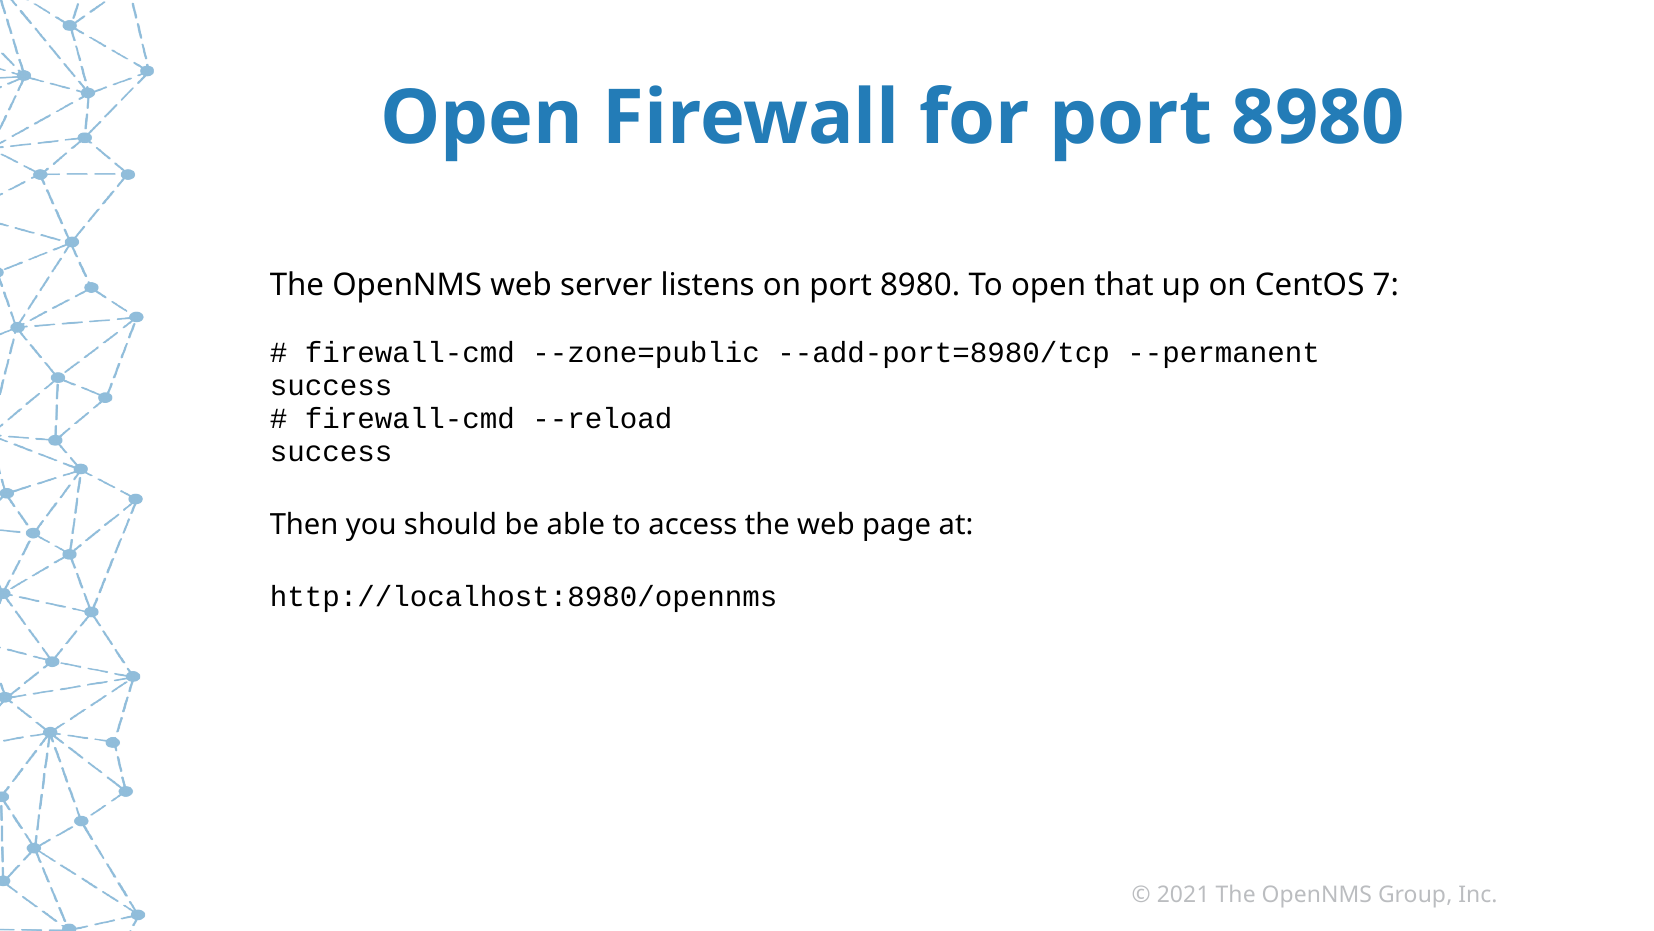

# Open Firewall for port 8980
The OpenNMS web server listens on port 8980. To open that up on CentOS 7:
# firewall-cmd --zone=public --add-port=8980/tcp --permanent
success
# firewall-cmd --reload
success
Then you should be able to access the web page at:
http://localhost:8980/opennms